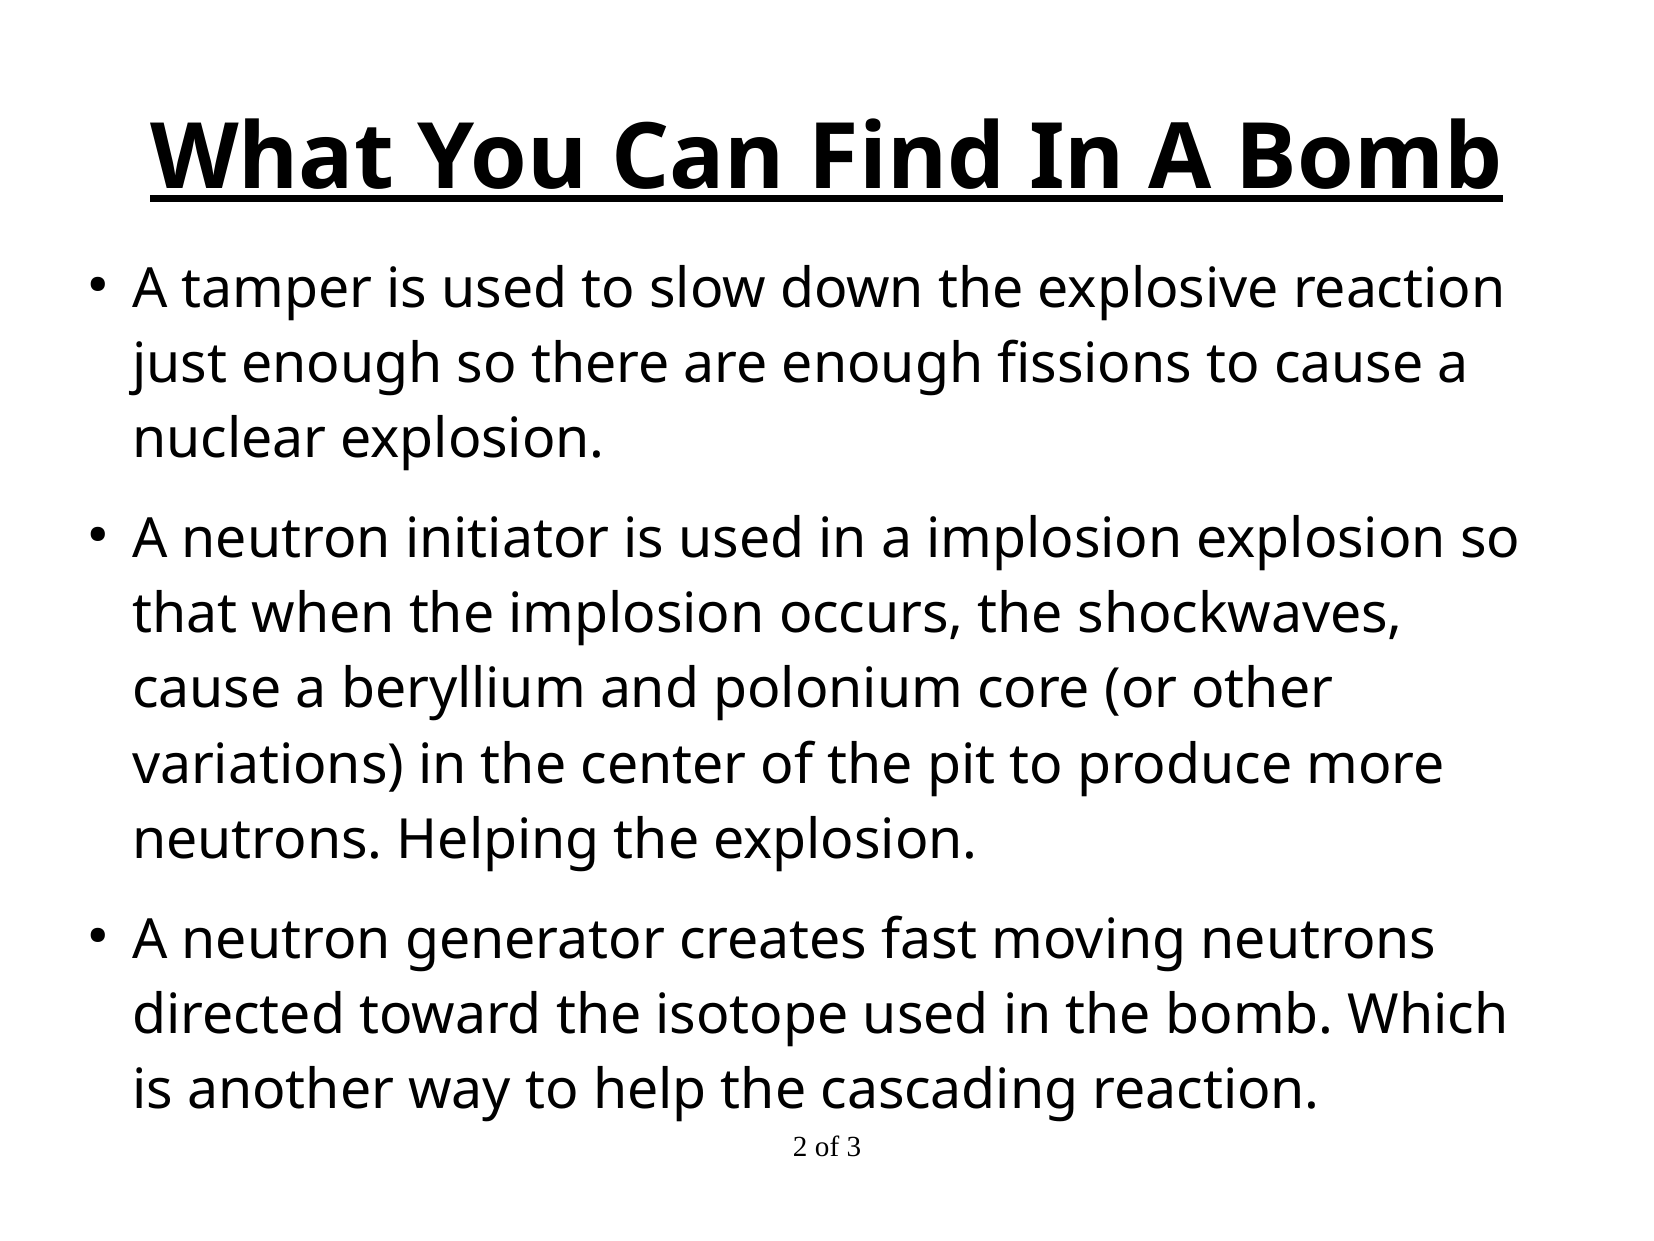

# What You Can Find In A Bomb
A tamper is used to slow down the explosive reaction just enough so there are enough fissions to cause a nuclear explosion.
A neutron initiator is used in a implosion explosion so that when the implosion occurs, the shockwaves, cause a beryllium and polonium core (or other variations) in the center of the pit to produce more neutrons. Helping the explosion.
A neutron generator creates fast moving neutrons directed toward the isotope used in the bomb. Which is another way to help the cascading reaction.
2 of 3